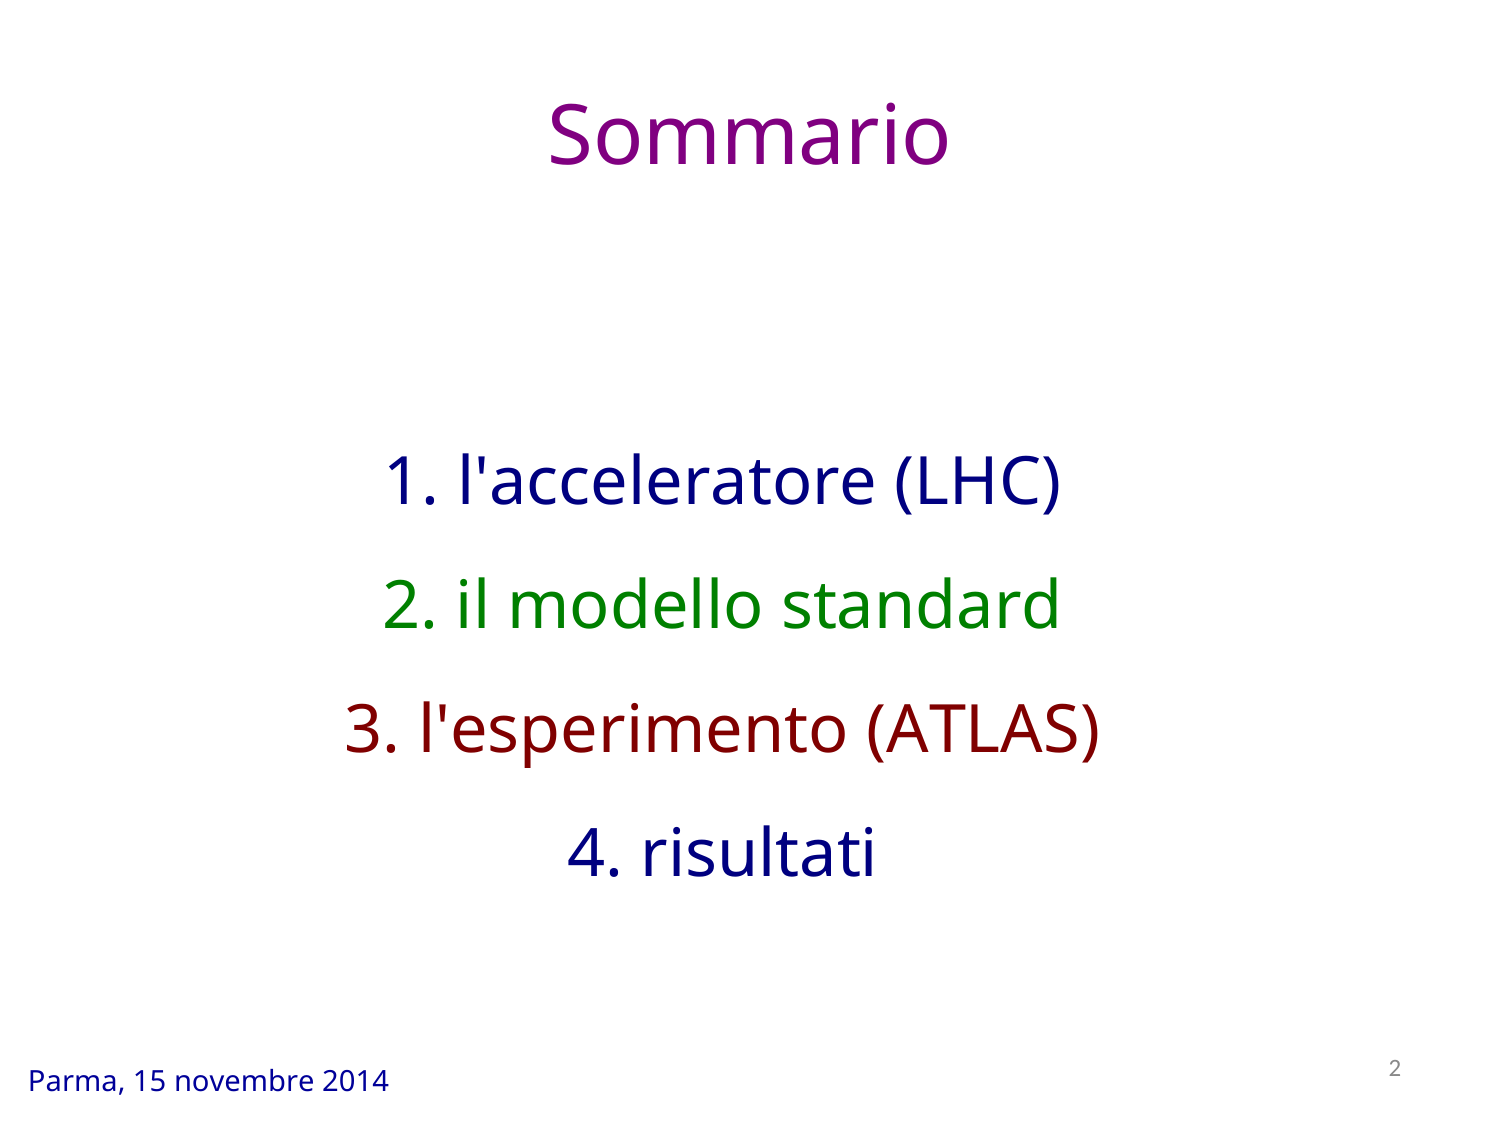

Sommario
1. l'acceleratore (LHC)
2. il modello standard
3. l'esperimento (ATLAS)
4. risultati‏
2